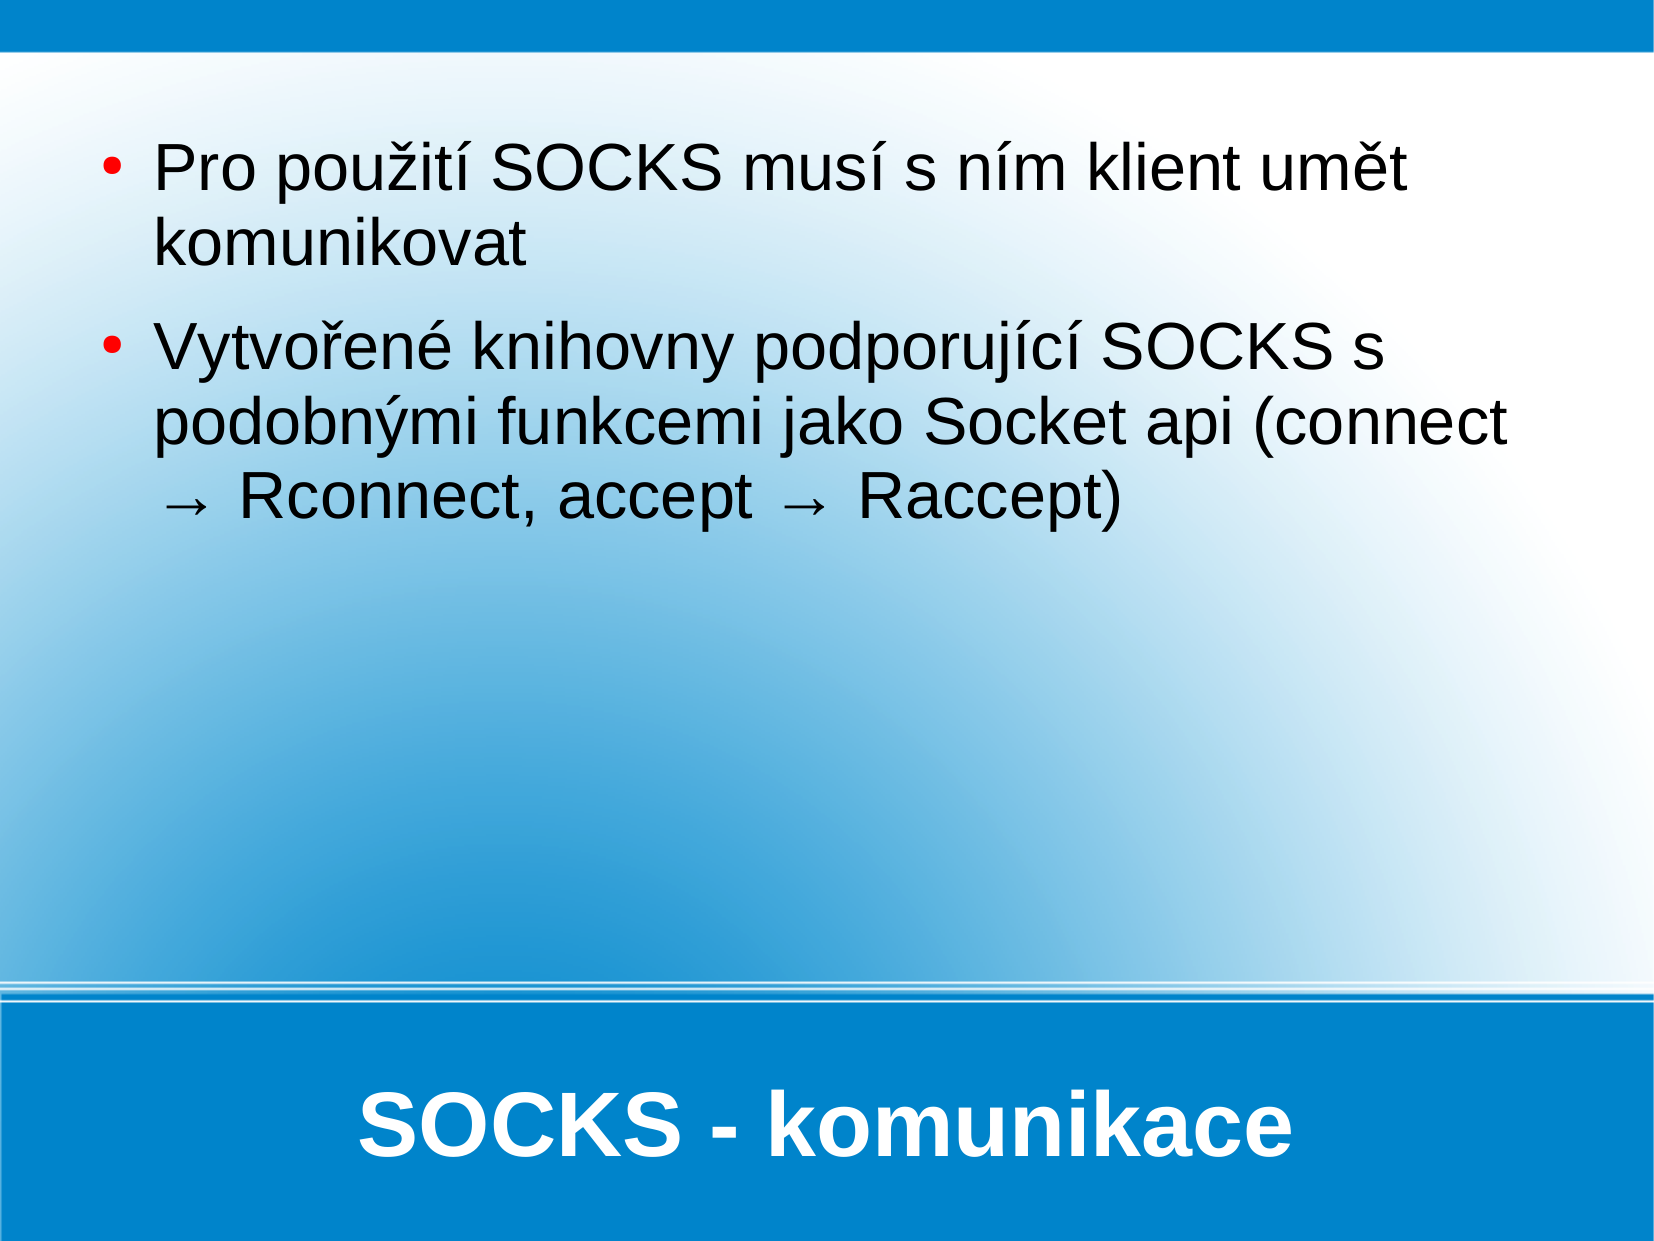

Pro použití SOCKS musí s ním klient umět komunikovat
Vytvořené knihovny podporující SOCKS s podobnými funkcemi jako Socket api (connect → Rconnect, accept → Raccept)
# SOCKS - komunikace